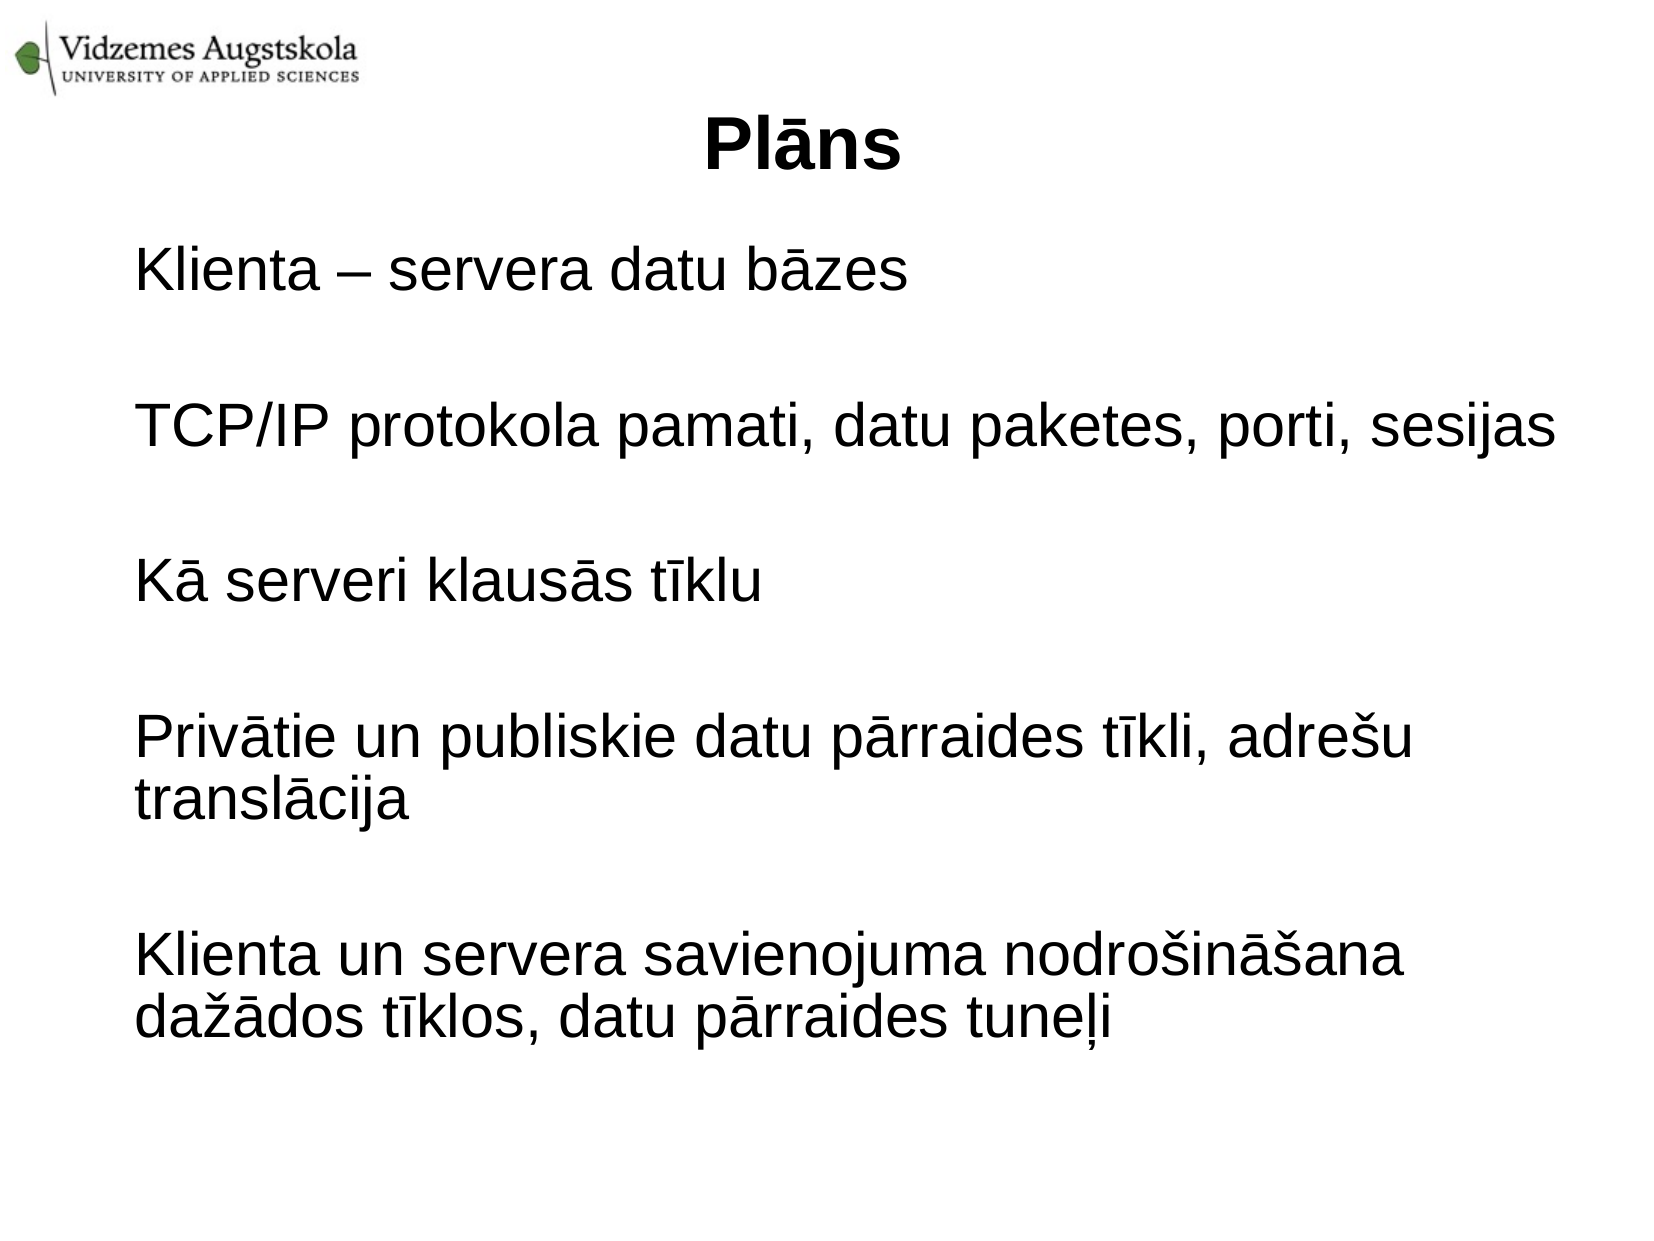

# Plāns
Klienta – servera datu bāzes
TCP/IP protokola pamati, datu paketes, porti, sesijas
Kā serveri klausās tīklu
Privātie un publiskie datu pārraides tīkli, adrešu translācija
Klienta un servera savienojuma nodrošināšana dažādos tīklos, datu pārraides tuneļi